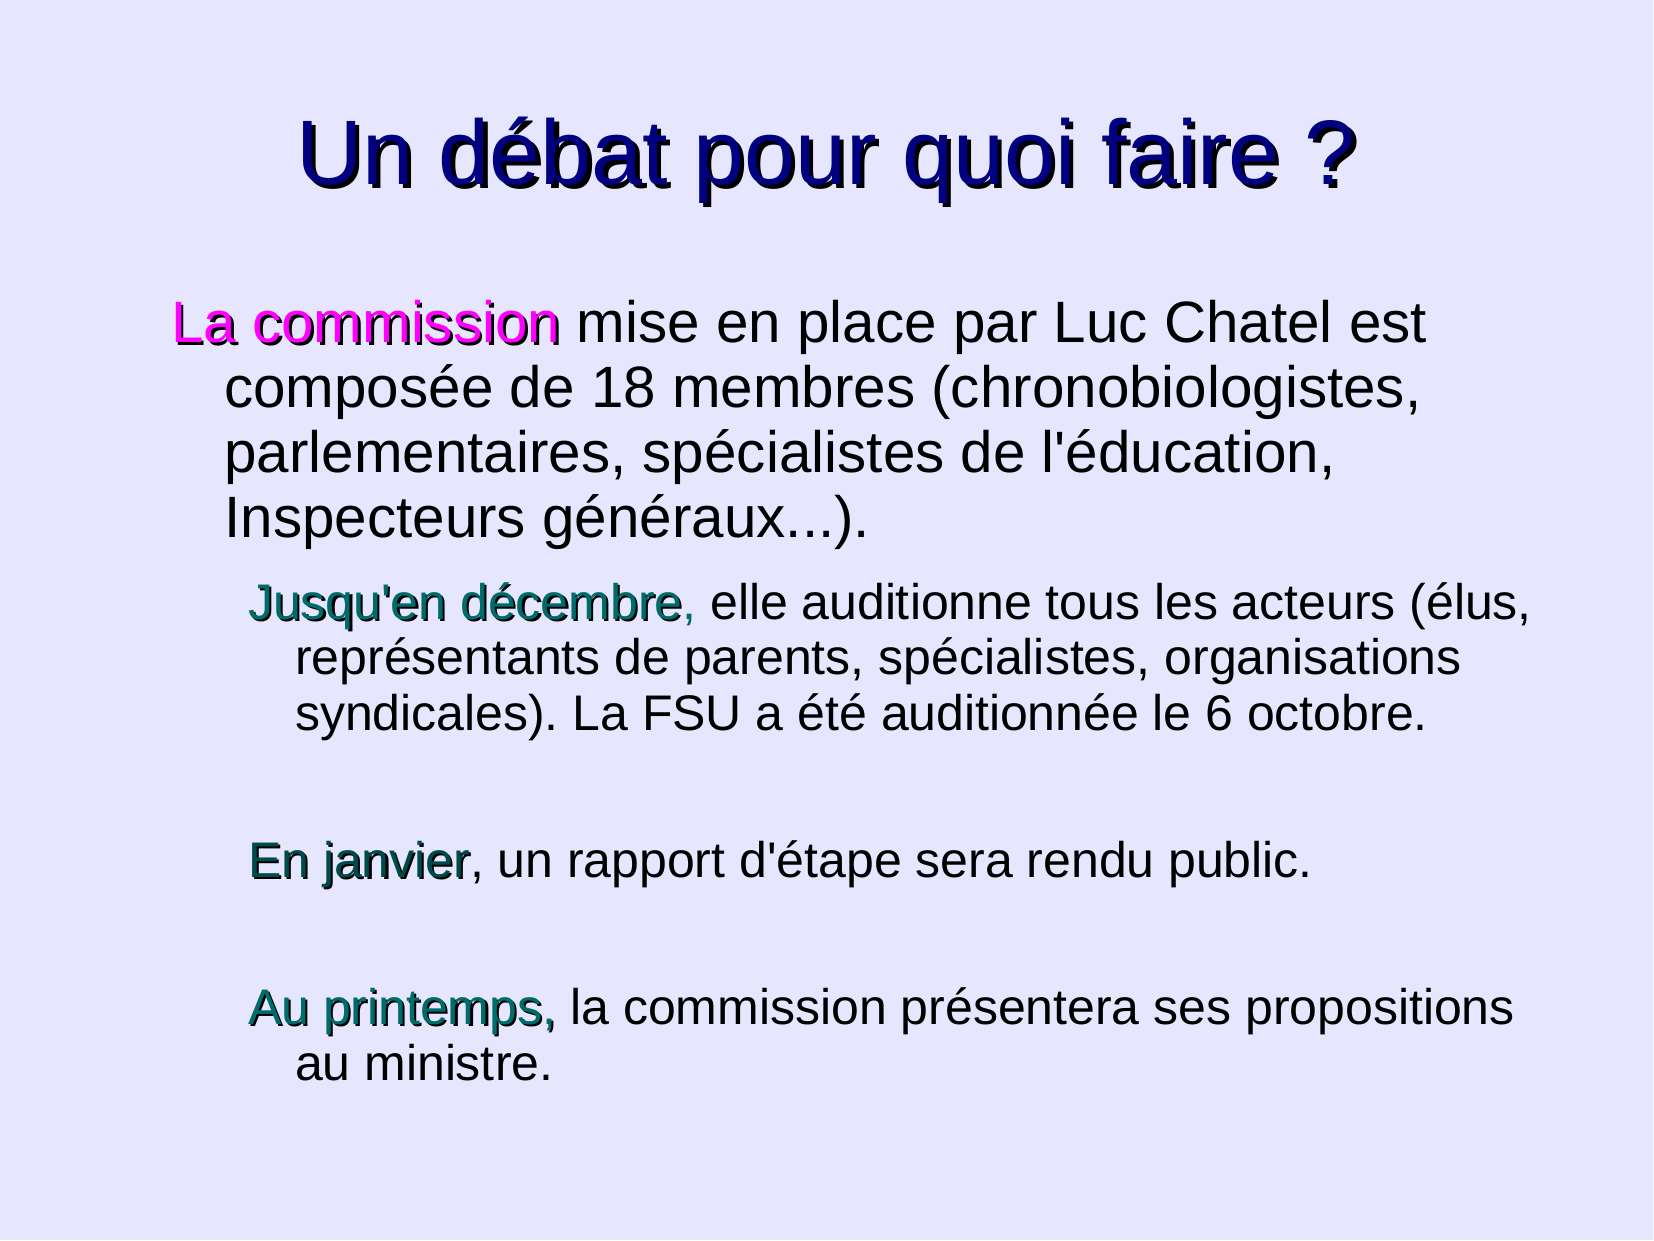

# Un débat pour quoi faire ?
La commission mise en place par Luc Chatel est composée de 18 membres (chronobiologistes, parlementaires, spécialistes de l'éducation, Inspecteurs généraux...).
Jusqu'en décembre, elle auditionne tous les acteurs (élus, représentants de parents, spécialistes, organisations syndicales). La FSU a été auditionnée le 6 octobre.
En janvier, un rapport d'étape sera rendu public.
Au printemps, la commission présentera ses propositions au ministre.